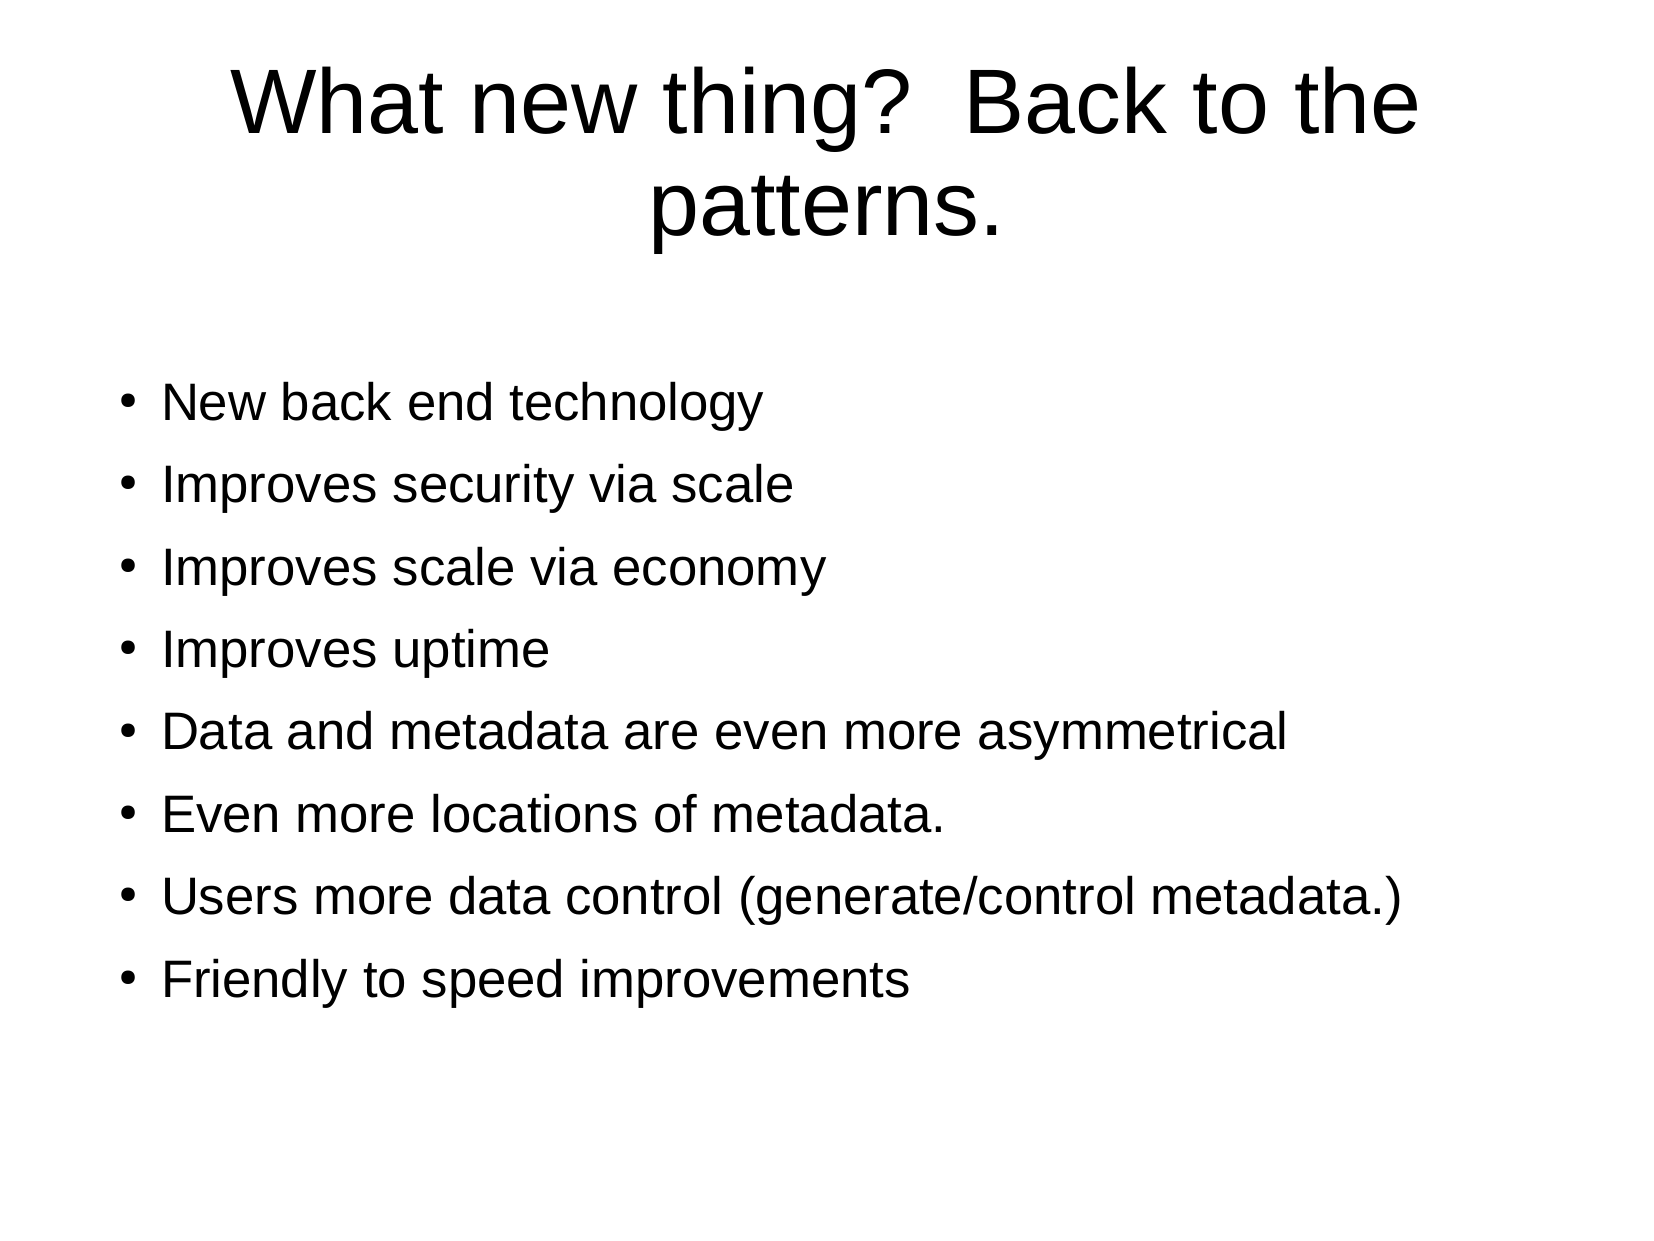

# What new thing? Back to the patterns.
New back end technology
Improves security via scale
Improves scale via economy
Improves uptime
Data and metadata are even more asymmetrical
Even more locations of metadata.
Users more data control (generate/control metadata.)
Friendly to speed improvements